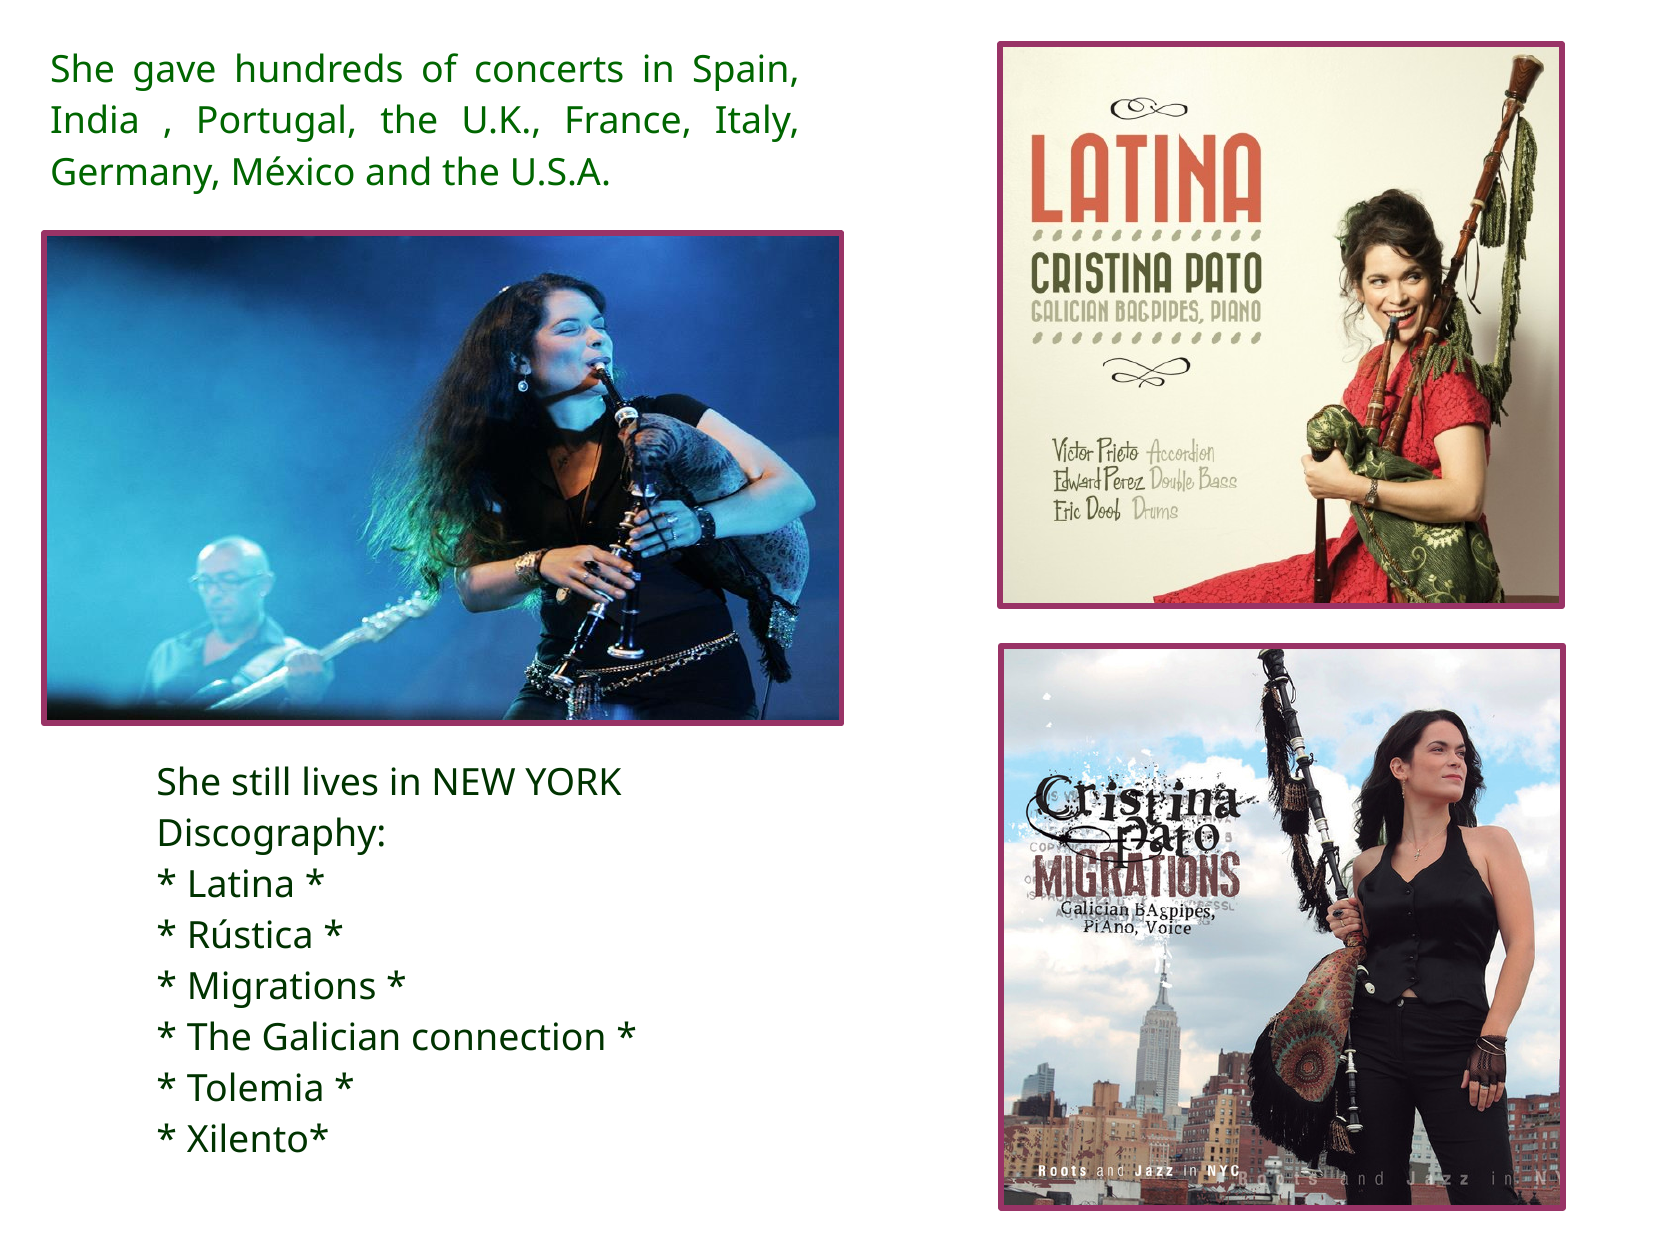

She gave hundreds of concerts in Spain, India , Portugal, the U.K., France, Italy, Germany, México and the U.S.A.
She still lives in NEW YORK
Discography:
* Latina *
* Rústica *
* Migrations *
* The Galician connection *
* Tolemia *
* Xilento*